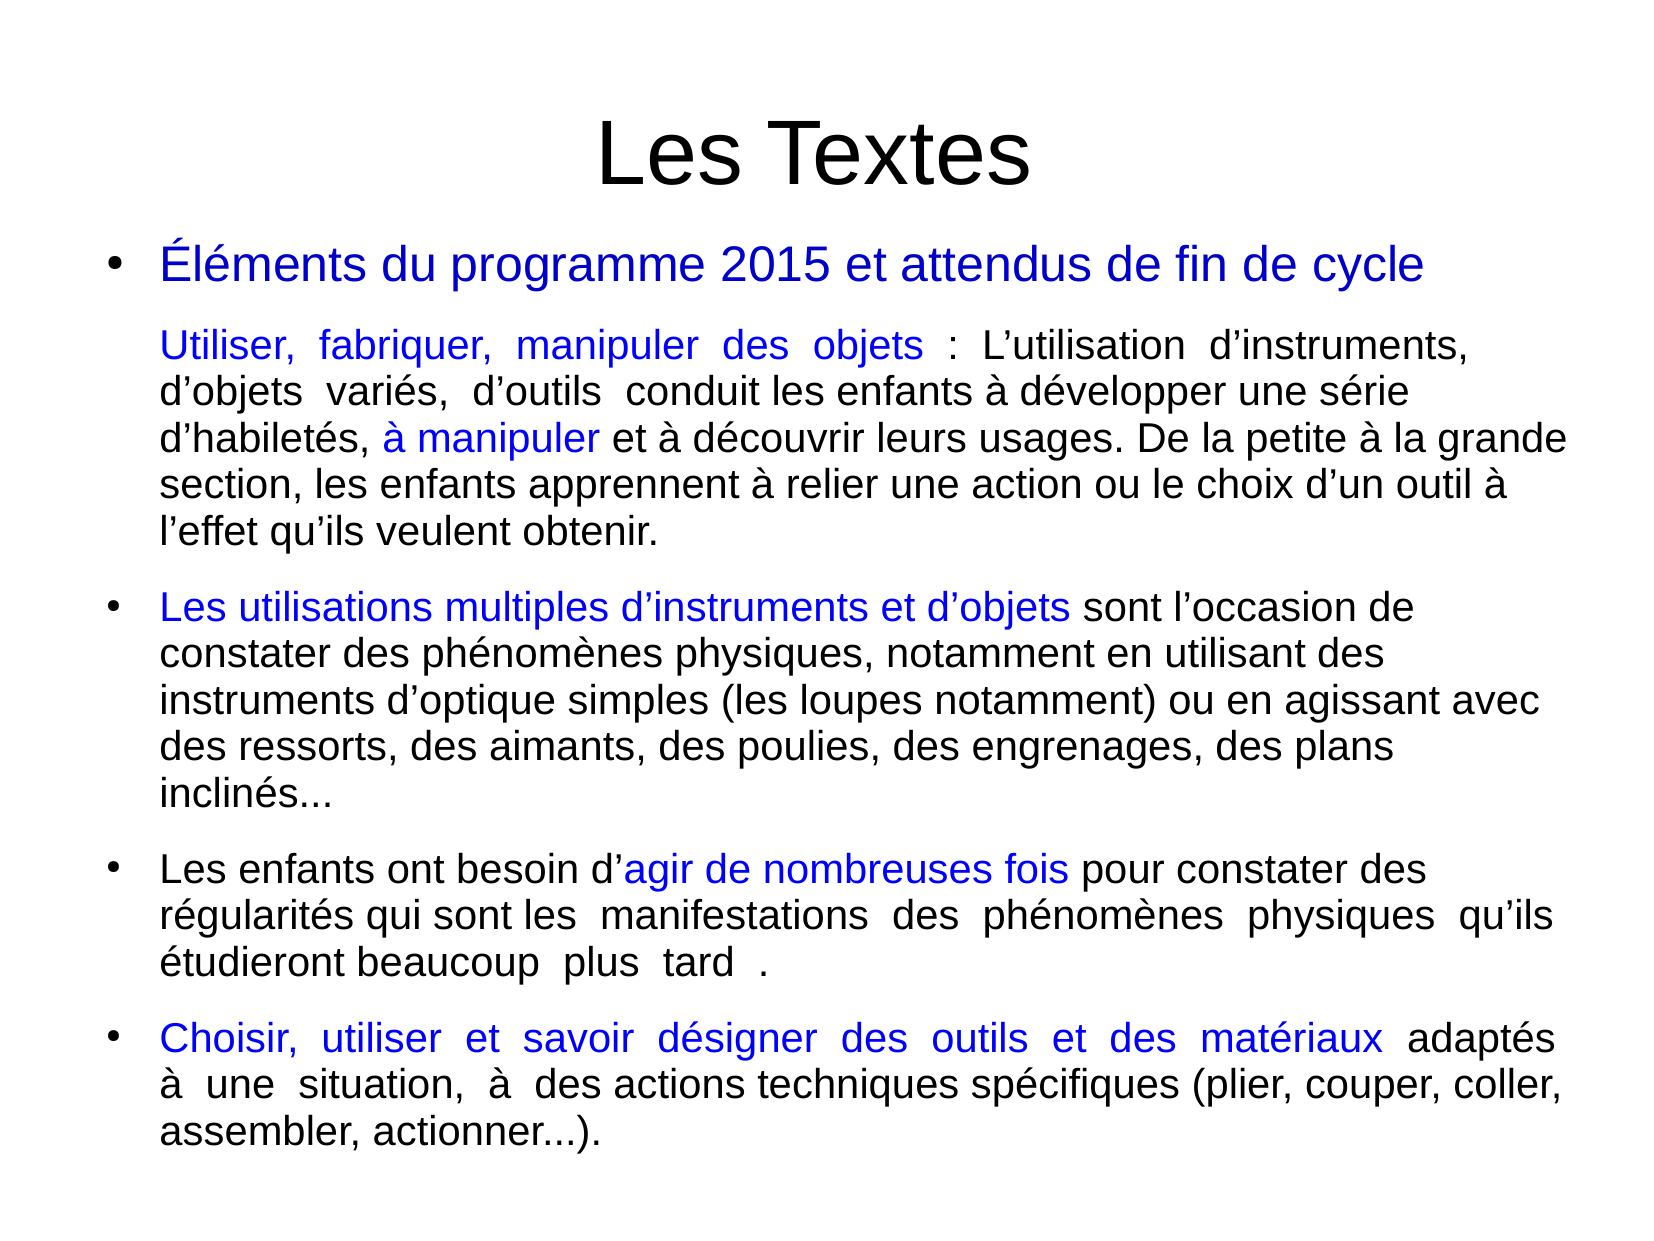

# Les Textes
Éléments du programme 2015 et attendus de fin de cycle
Utiliser, fabriquer, manipuler des objets : L’utilisation d’instruments, d’objets variés, d’outils conduit les enfants à développer une série d’habiletés, à manipuler et à découvrir leurs usages. De la petite à la grande section, les enfants apprennent à relier une action ou le choix d’un outil à l’effet qu’ils veulent obtenir.
Les utilisations multiples d’instruments et d’objets sont l’occasion de constater des phénomènes physiques, notamment en utilisant des instruments d’optique simples (les loupes notamment) ou en agissant avec des ressorts, des aimants, des poulies, des engrenages, des plans inclinés...
Les enfants ont besoin d’agir de nombreuses fois pour constater des régularités qui sont les manifestations des phénomènes physiques qu’ils étudieront beaucoup plus tard .
Choisir, utiliser et savoir désigner des outils et des matériaux adaptés à une situation, à des actions techniques spécifiques (plier, couper, coller, assembler, actionner...).